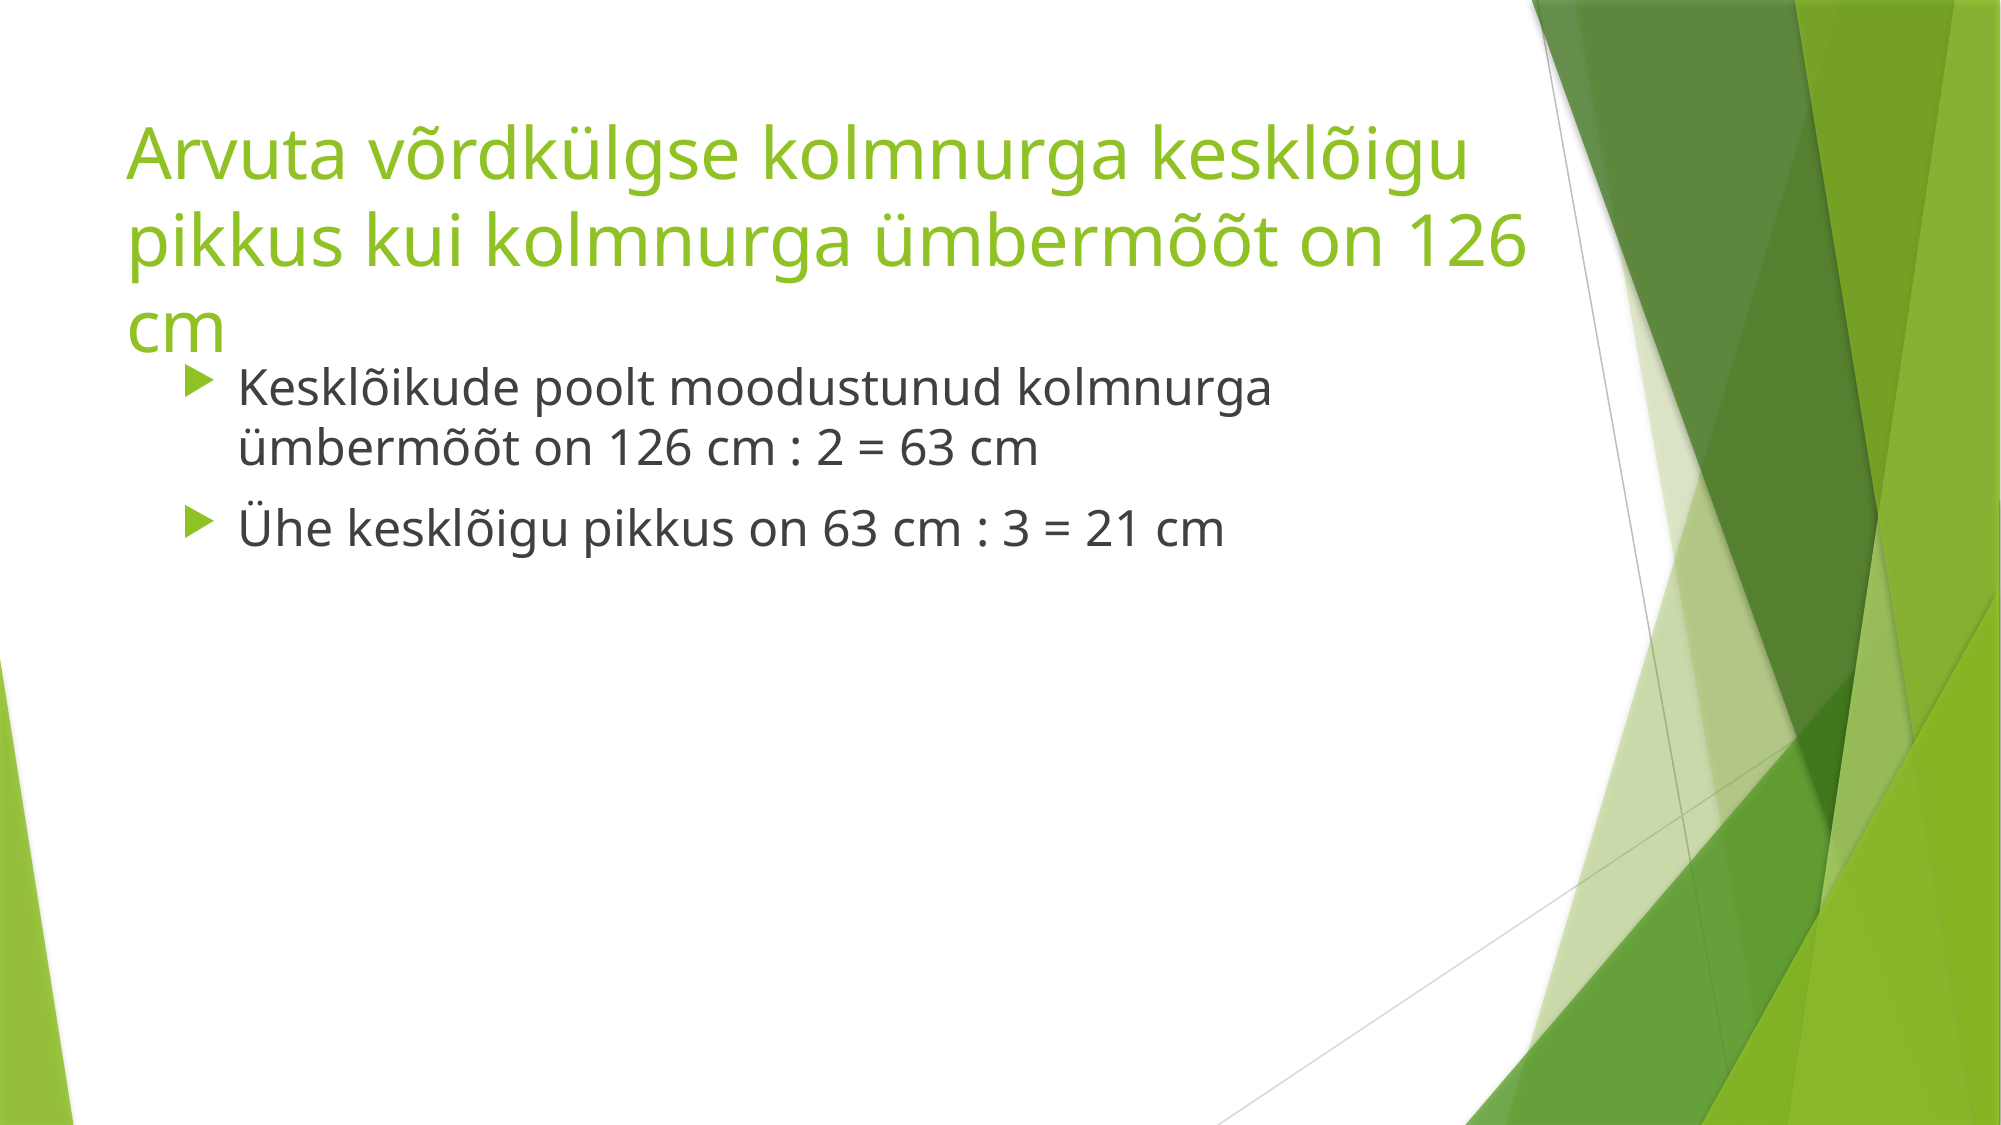

# Arvuta võrdkülgse kolmnurga kesklõigu pikkus kui kolmnurga ümbermõõt on 126 cm
Kesklõikude poolt moodustunud kolmnurga ümbermõõt on 126 cm : 2 = 63 cm
Ühe kesklõigu pikkus on 63 cm : 3 = 21 cm